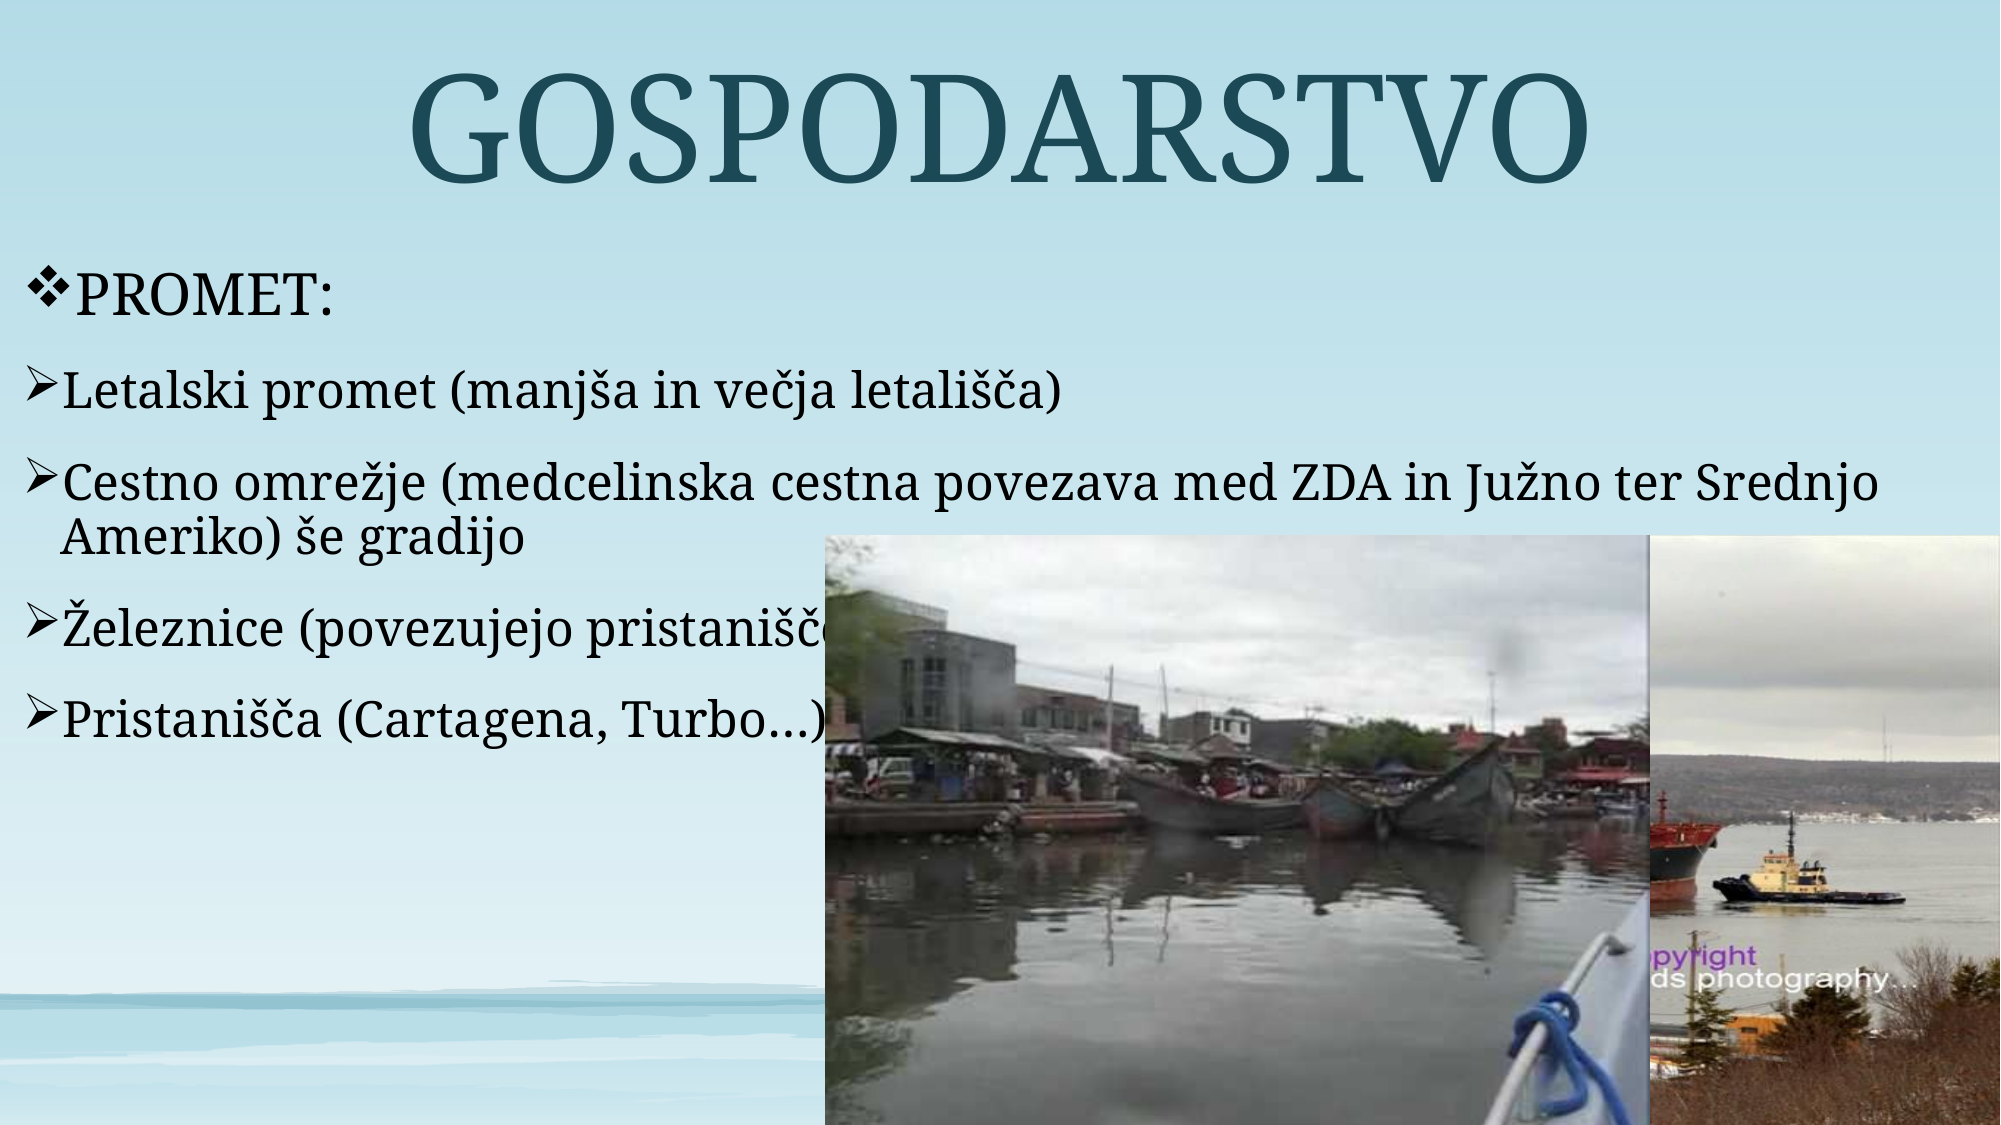

# GOSPODARSTVO
PROMET:
Letalski promet (manjša in večja letališča)
Cestno omrežje (medcelinska cestna povezava med ZDA in Južno ter Srednjo Ameriko) še gradijo
Železnice (povezujejo pristanišče)
Pristanišča (Cartagena, Turbo…)